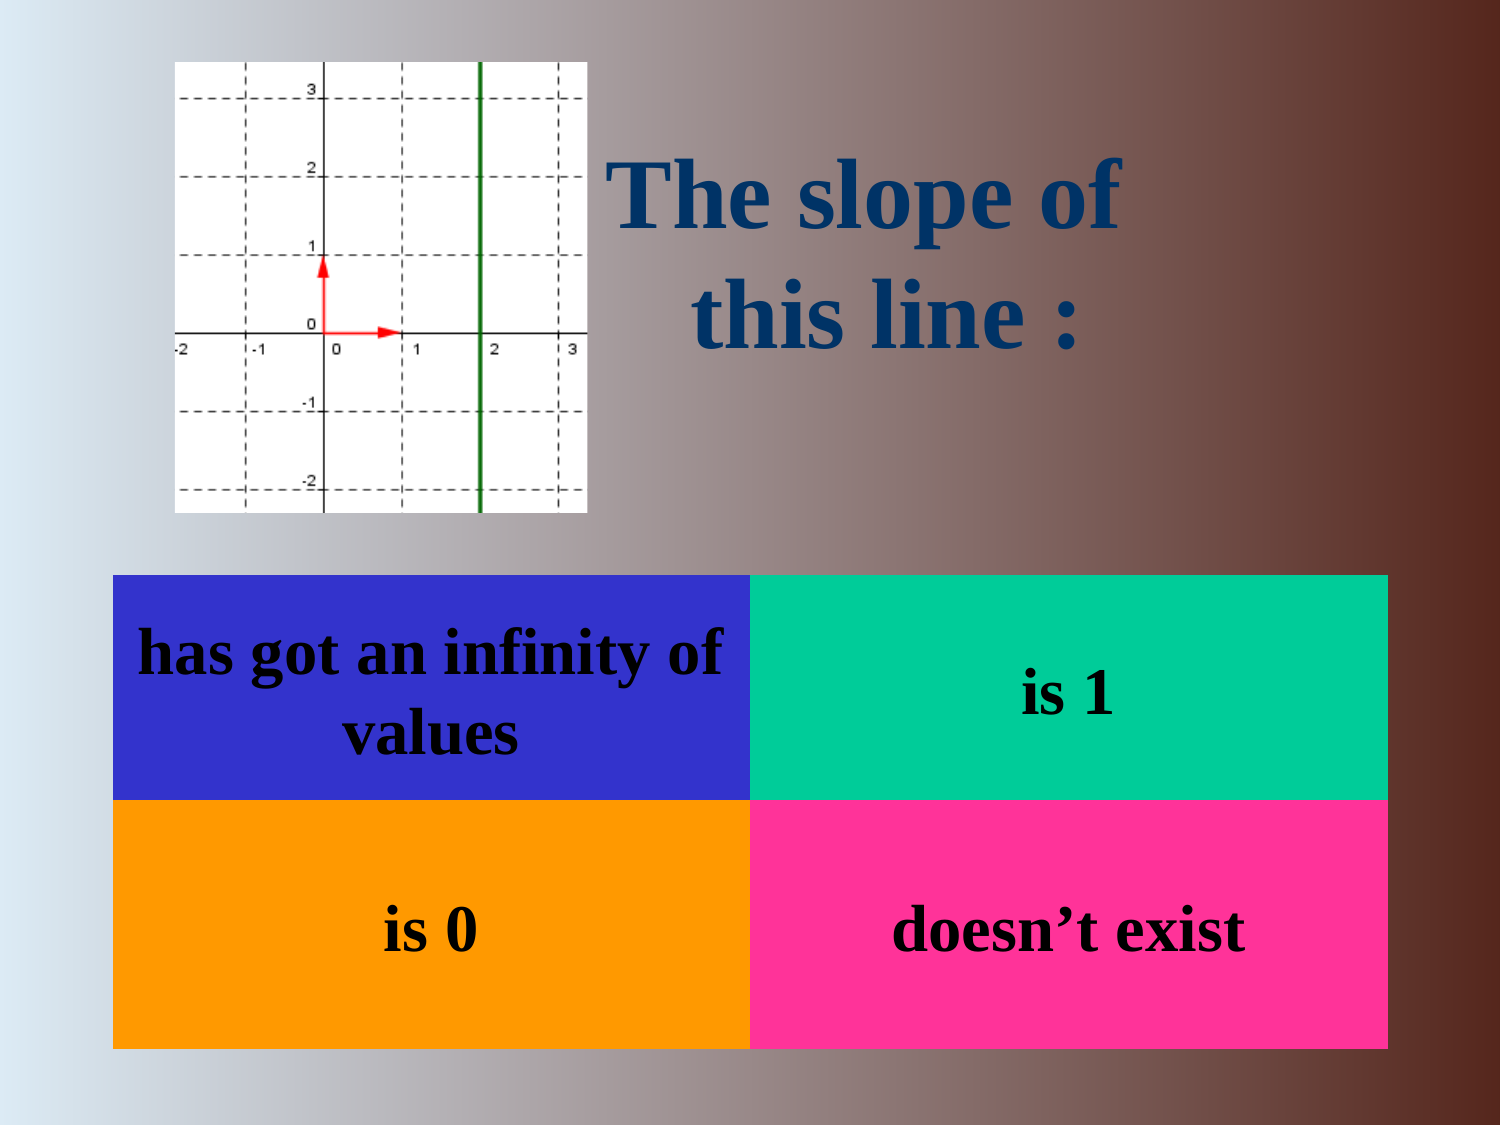

# The slope of this line :
| has got an infinity of values | is 1 |
| --- | --- |
| is 0 | doesn’t exist |